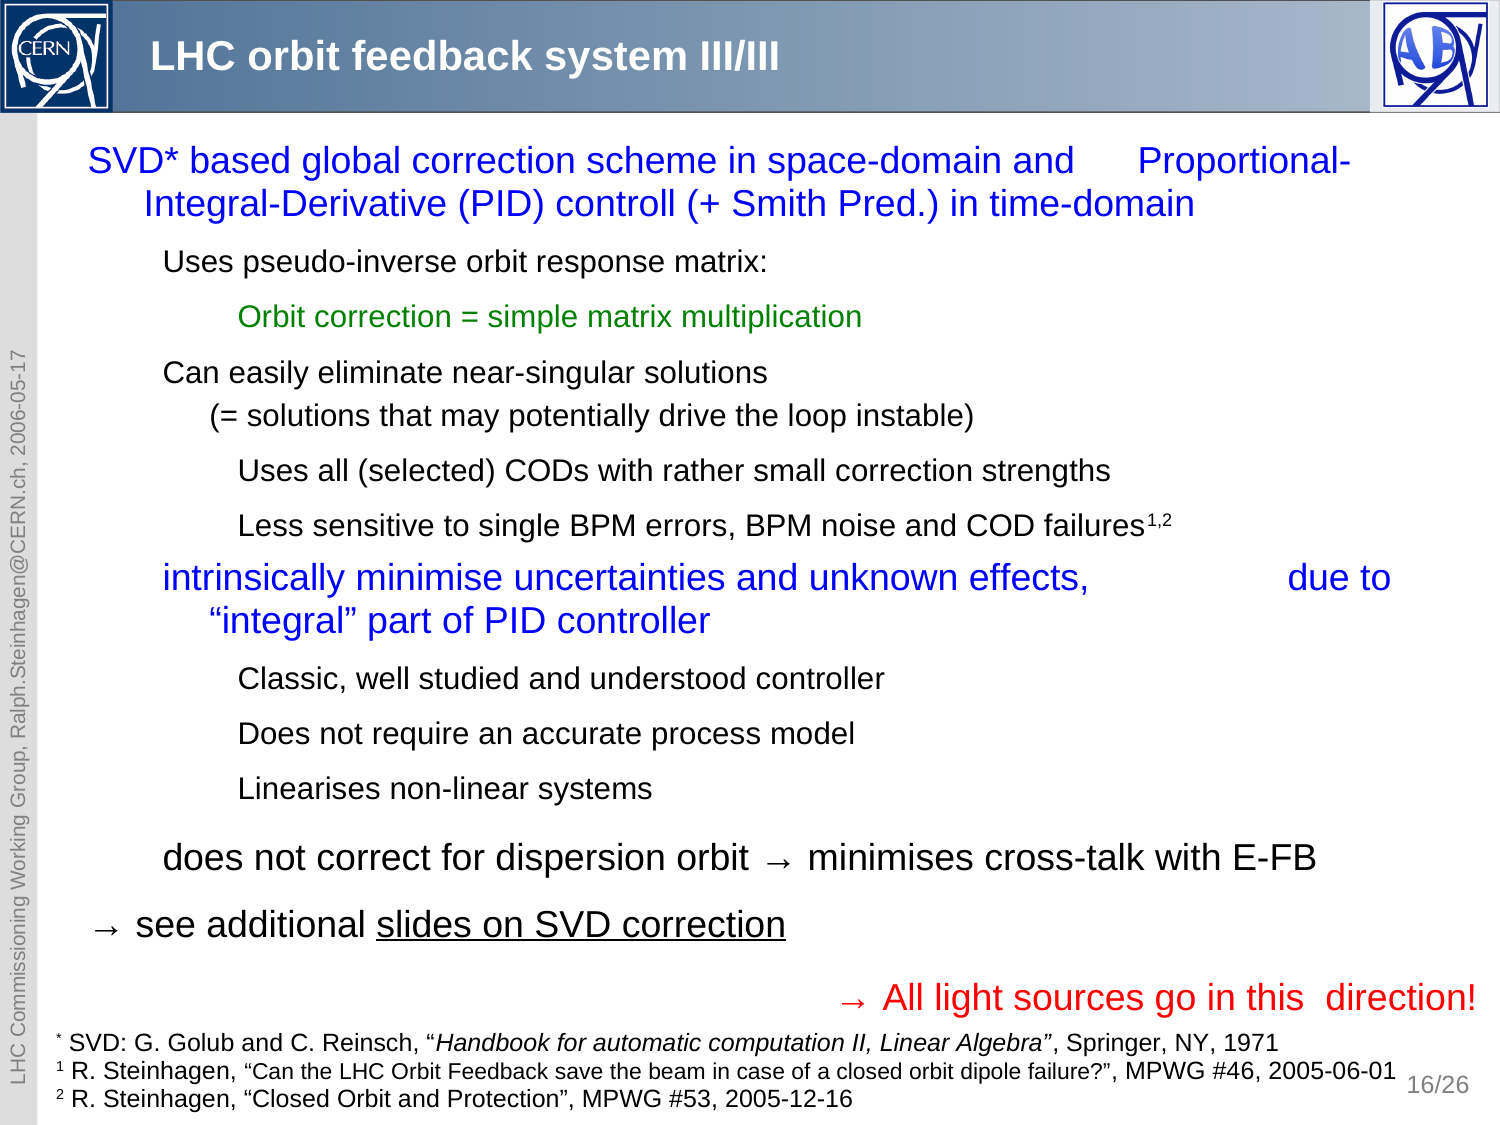

# LHC orbit feedback system III/III
SVD* based global correction scheme in space-domain and 	Proportional-Integral-Derivative (PID) controll (+ Smith Pred.) in time-domain
Uses pseudo-inverse orbit response matrix:
Orbit correction = simple matrix multiplication
Can easily eliminate near-singular solutions 					(= solutions that may potentially drive the loop instable)
Uses all (selected) CODs with rather small correction strengths
Less sensitive to single BPM errors, BPM noise and COD failures1,2
intrinsically minimise uncertainties and unknown effects, 		due to “integral” part of PID controller
Classic, well studied and understood controller
Does not require an accurate process model
Linearises non-linear systems
does not correct for dispersion orbit → minimises cross-talk with E-FB
→ see additional slides on SVD correction
→ All light sources go in this direction!
* SVD: G. Golub and C. Reinsch, “Handbook for automatic computation II, Linear Algebra”, Springer, NY, 1971
1 R. Steinhagen, “Can the LHC Orbit Feedback save the beam in case of a closed orbit dipole failure?”, MPWG #46, 2005-06-01
2 R. Steinhagen, “Closed Orbit and Protection”, MPWG #53, 2005-12-16